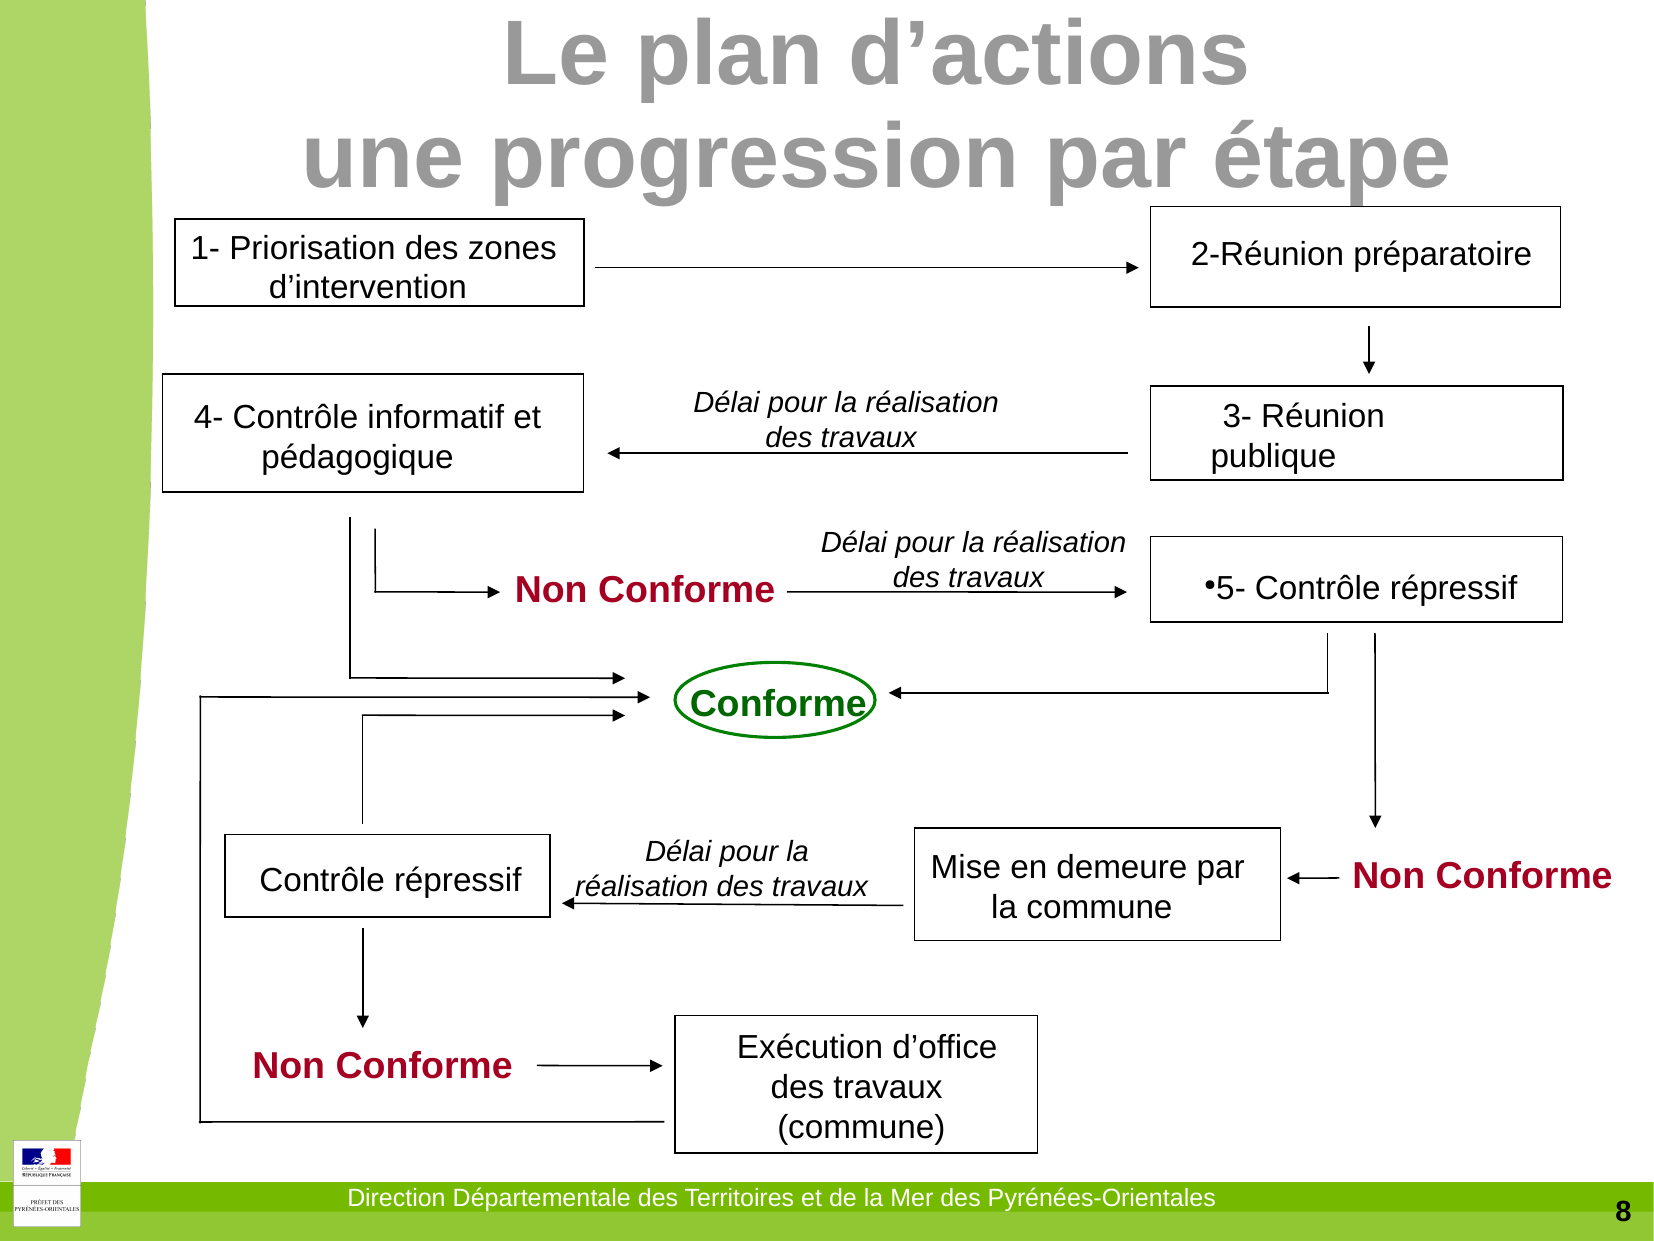

# Le plan d’actions une progression par étape
1- Priorisation des zones d’intervention
2-Réunion préparatoire
Délai pour la réalisation des travaux
3- Réunion publique
4- Contrôle informatif et pédagogique
Délai pour la réalisation des travaux
Non Conforme
5- Contrôle répressif
Conforme
Délai pour la réalisation des travaux
Mise en demeure par la commune
Non Conforme
Contrôle répressif
Exécution d’office des travaux (commune)
Non Conforme
Direction Départementale des Territoires et de la Mer des Pyrénées-Orientales
8